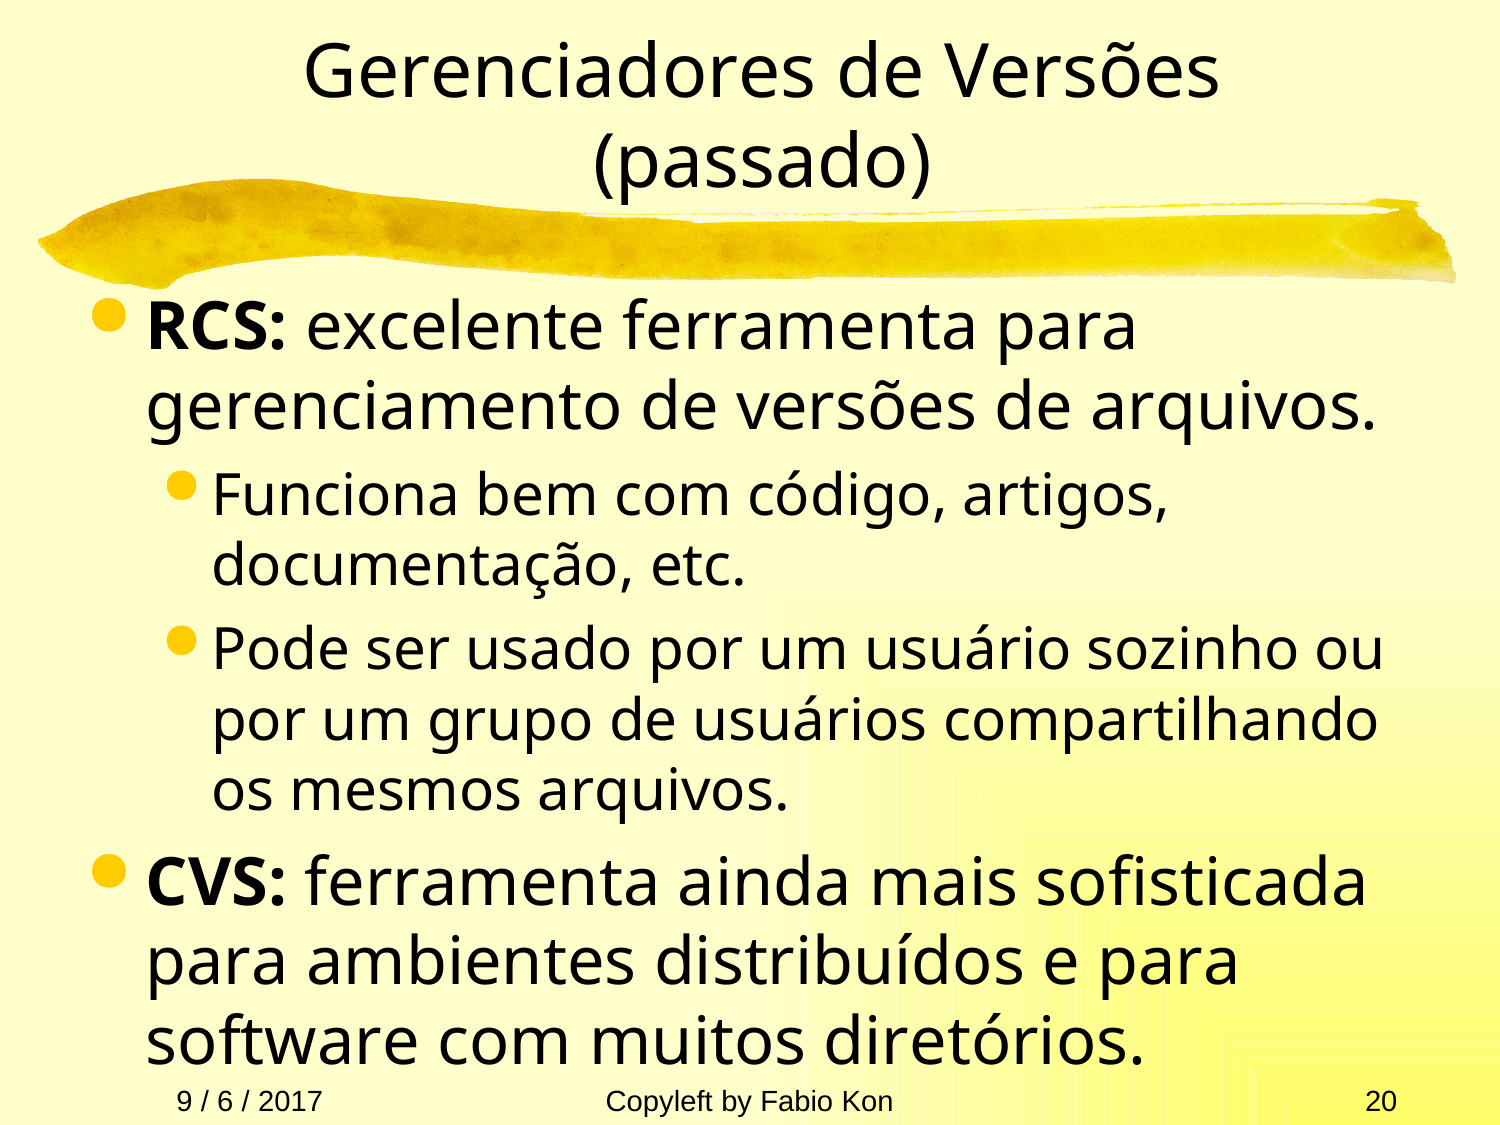

# Gerenciadores de Versões (passado)
RCS: excelente ferramenta para gerenciamento de versões de arquivos.
Funciona bem com código, artigos, documentação, etc.
Pode ser usado por um usuário sozinho ou por um grupo de usuários compartilhando os mesmos arquivos.
CVS: ferramenta ainda mais sofisticada para ambientes distribuídos e para software com muitos diretórios.
ECOOP'99 OOOSW
20